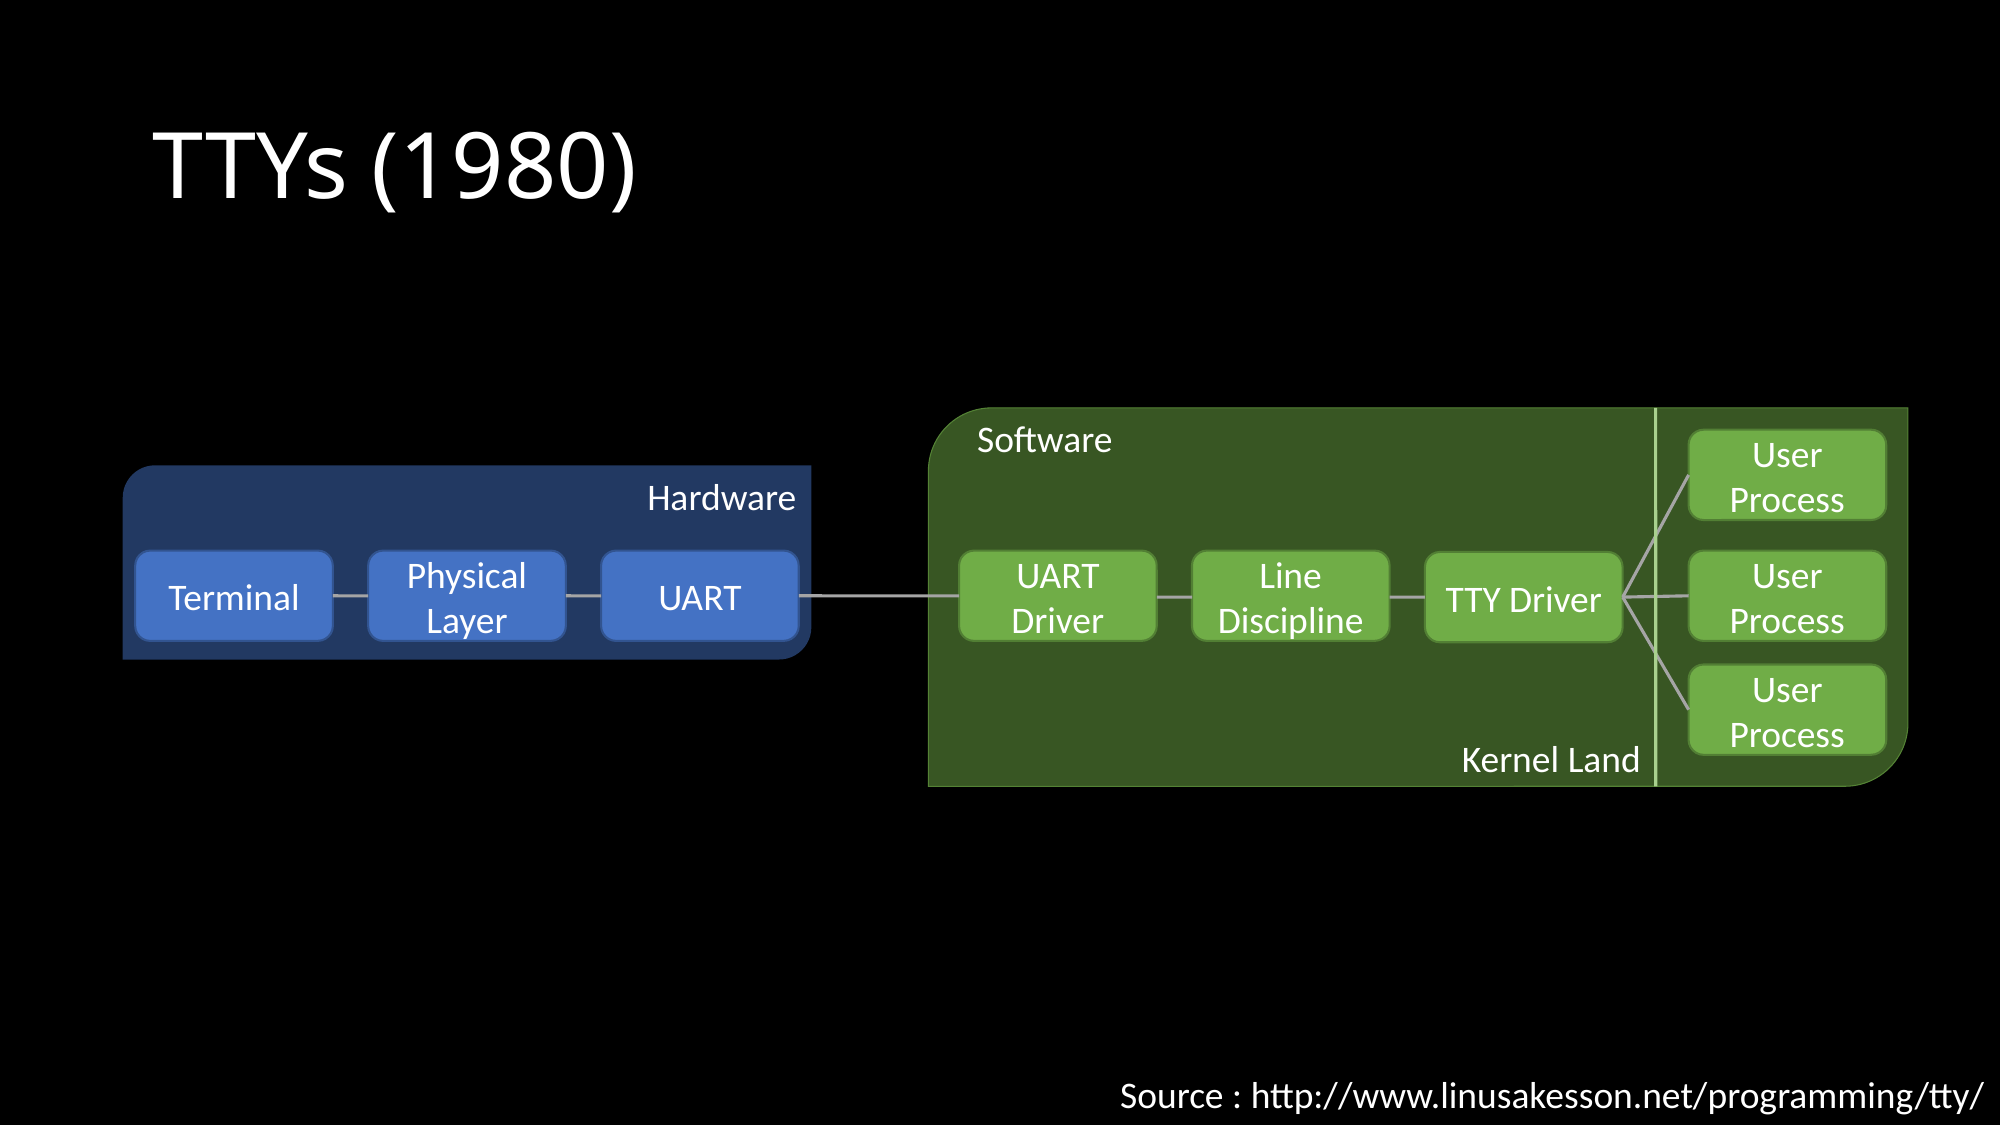

# TTYs (1980)
 Software
User Process
UART Driver
Line Discipline
User Process
TTY Driver
User Process
Hardware
Terminal
Physical Layer
UART
Kernel Land
Source : http://www.linusakesson.net/programming/tty/